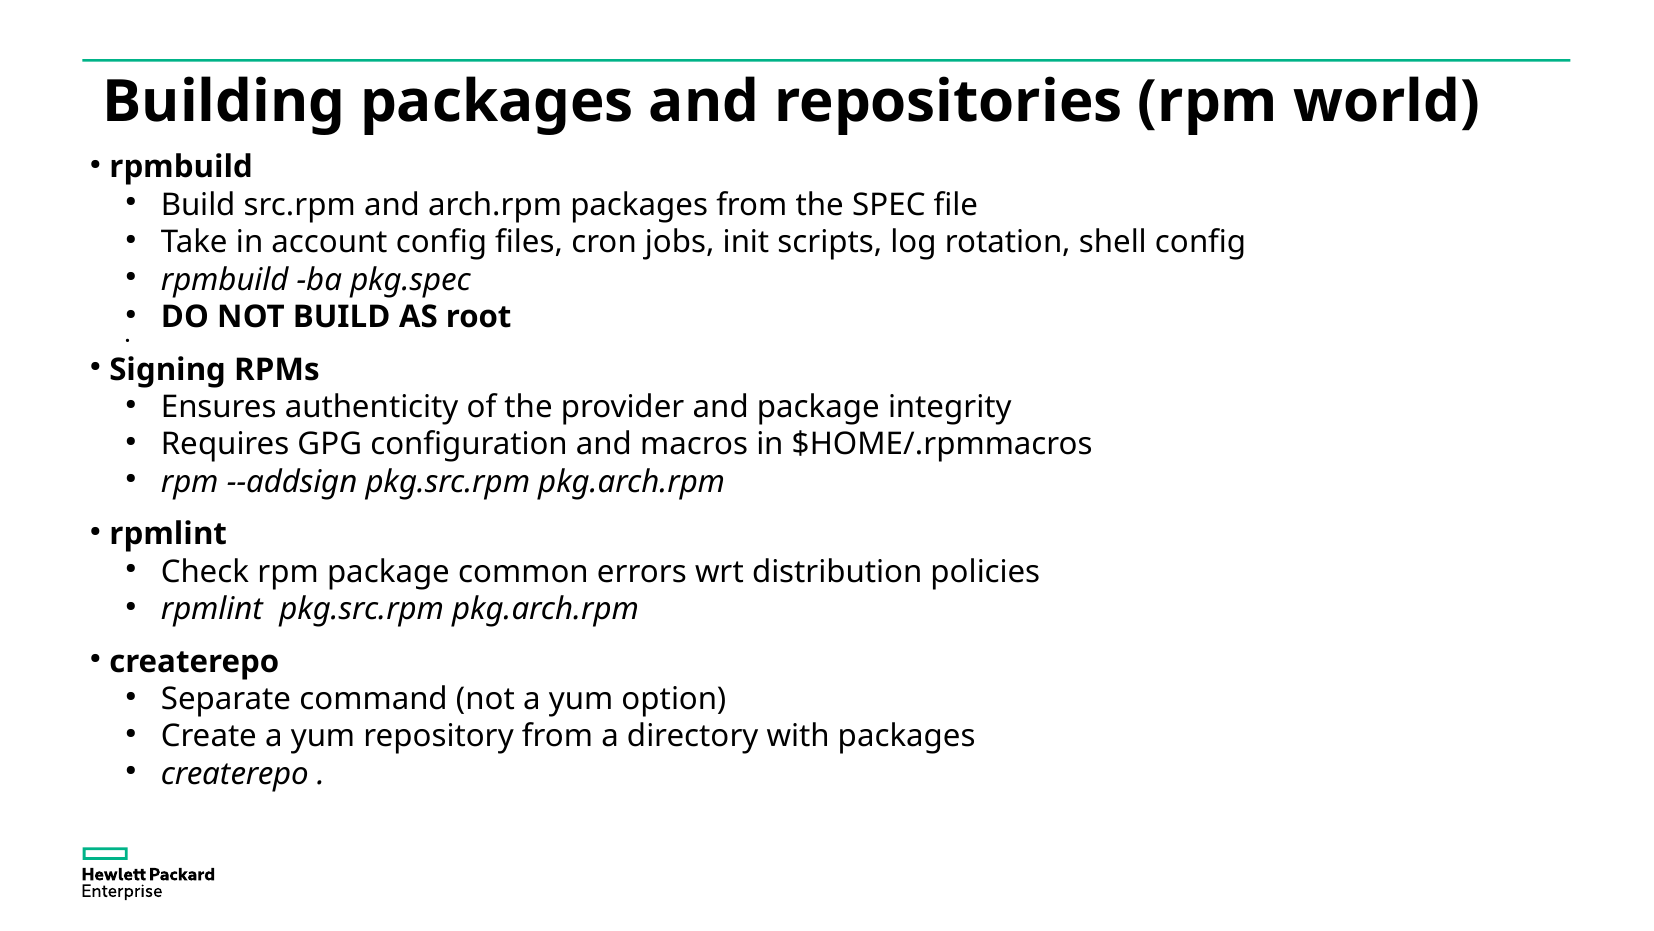

# Building packages and repositories (rpm world)
 rpmbuild
Build src.rpm and arch.rpm packages from the SPEC file
Take in account config files, cron jobs, init scripts, log rotation, shell config
rpmbuild -ba pkg.spec
DO NOT BUILD AS root
 Signing RPMs
Ensures authenticity of the provider and package integrity
Requires GPG configuration and macros in $HOME/.rpmmacros
rpm --addsign pkg.src.rpm pkg.arch.rpm
 rpmlint
Check rpm package common errors wrt distribution policies
rpmlint pkg.src.rpm pkg.arch.rpm
 createrepo
Separate command (not a yum option)
Create a yum repository from a directory with packages
createrepo .